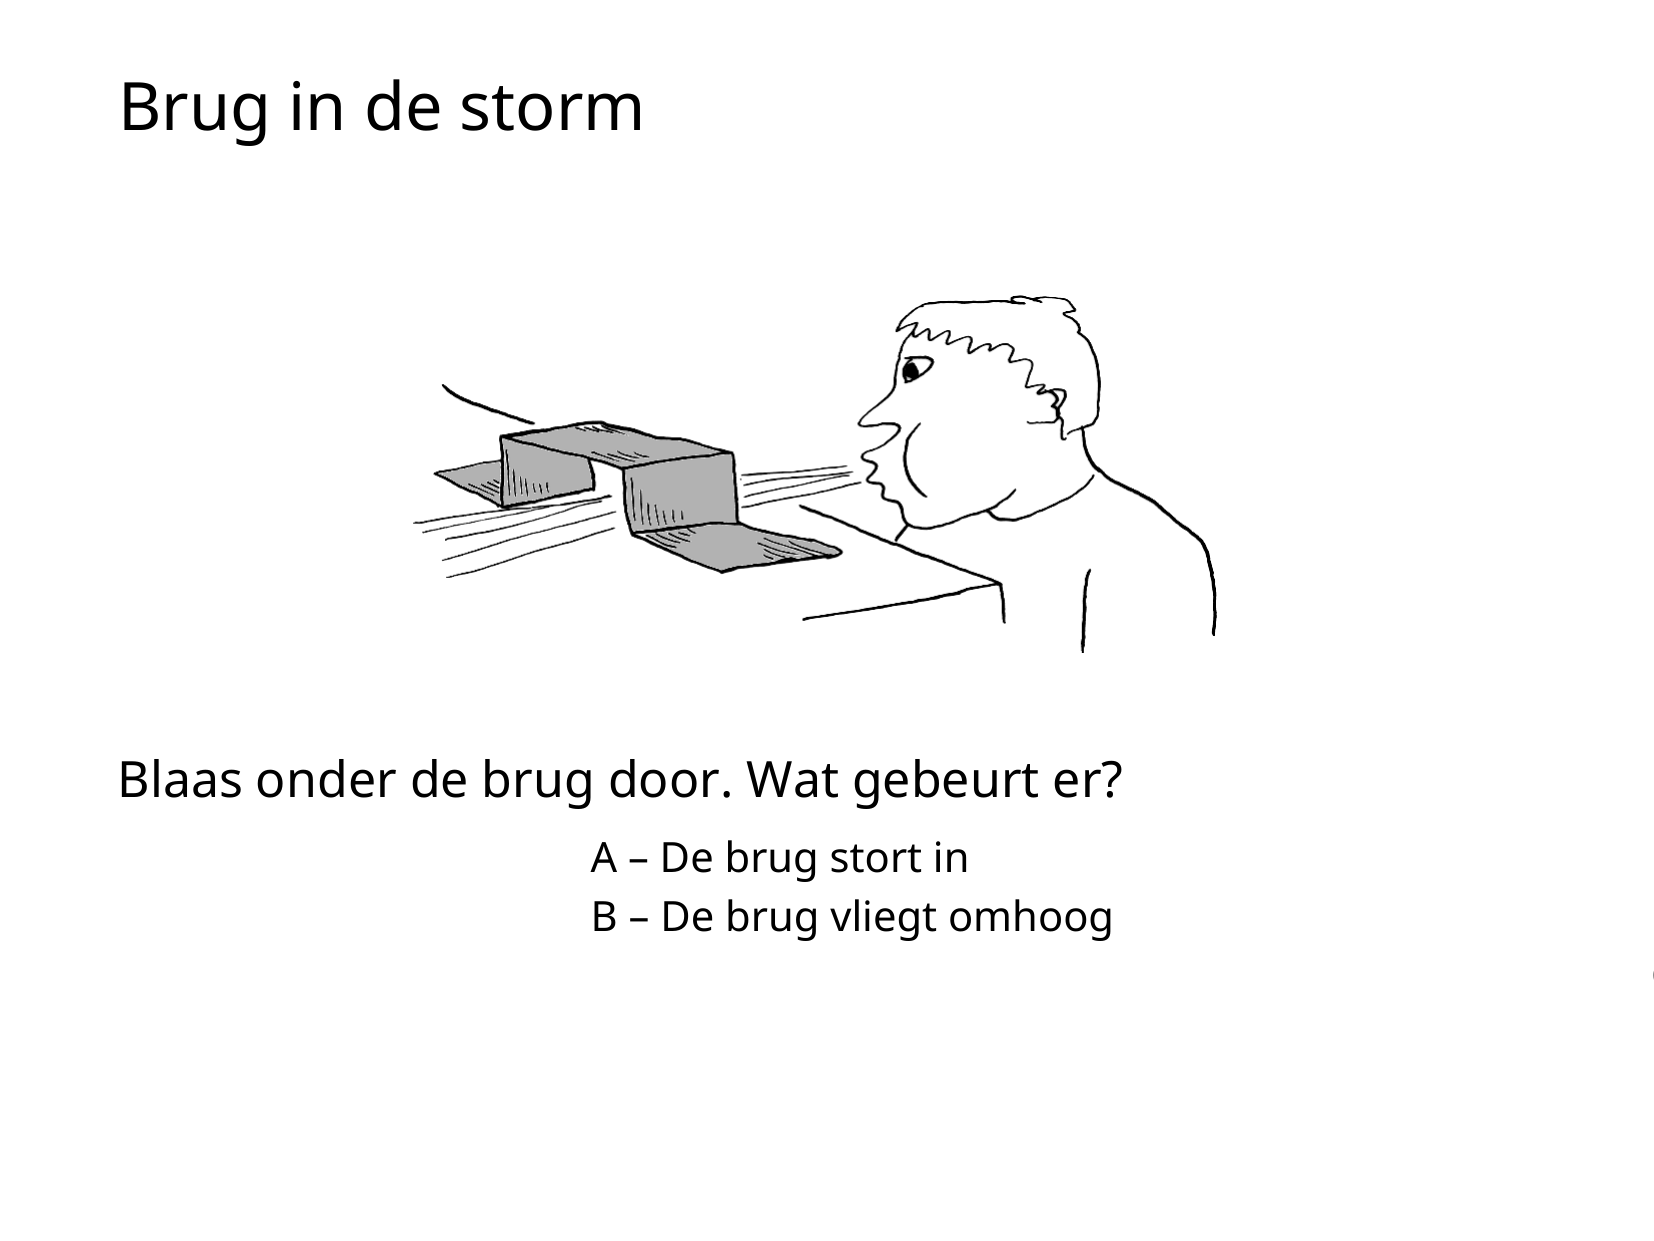

Brug in de storm
Blaas onder de brug door. Wat gebeurt er?
A – De brug stort in
B – De brug vliegt omhoog
C – Er gebeurt niets.